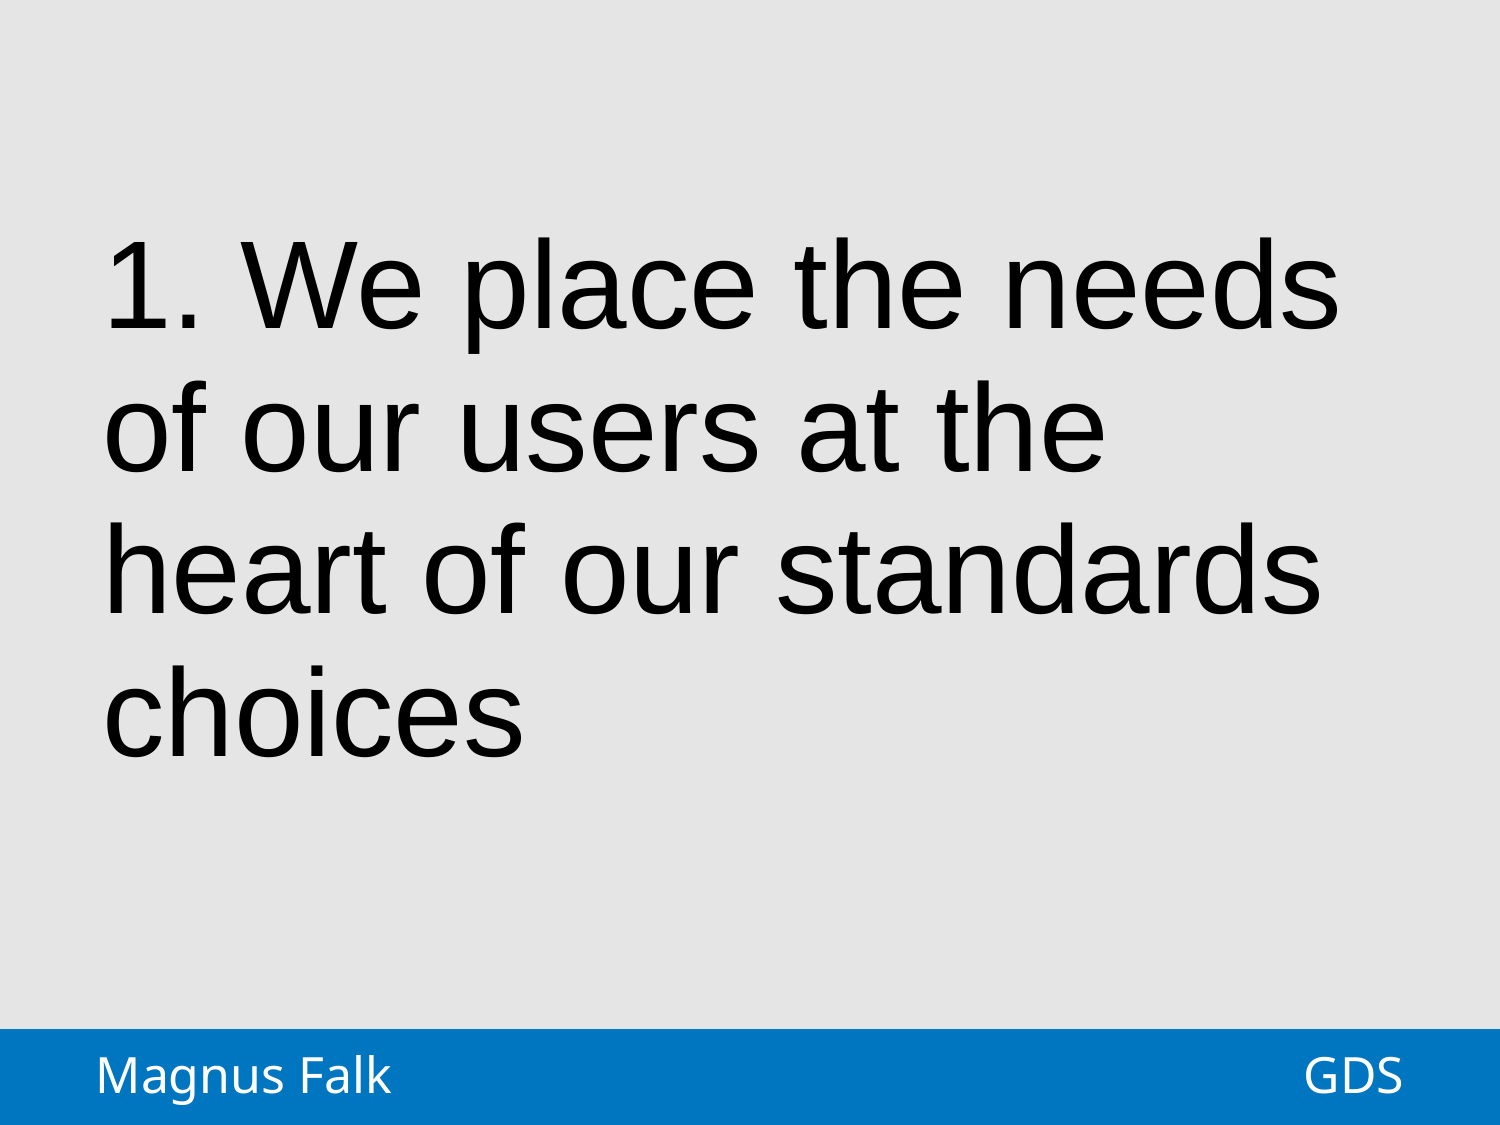

# 1. We place the needs of our users at the heart of our standards choices
Magnus Falk
GDS